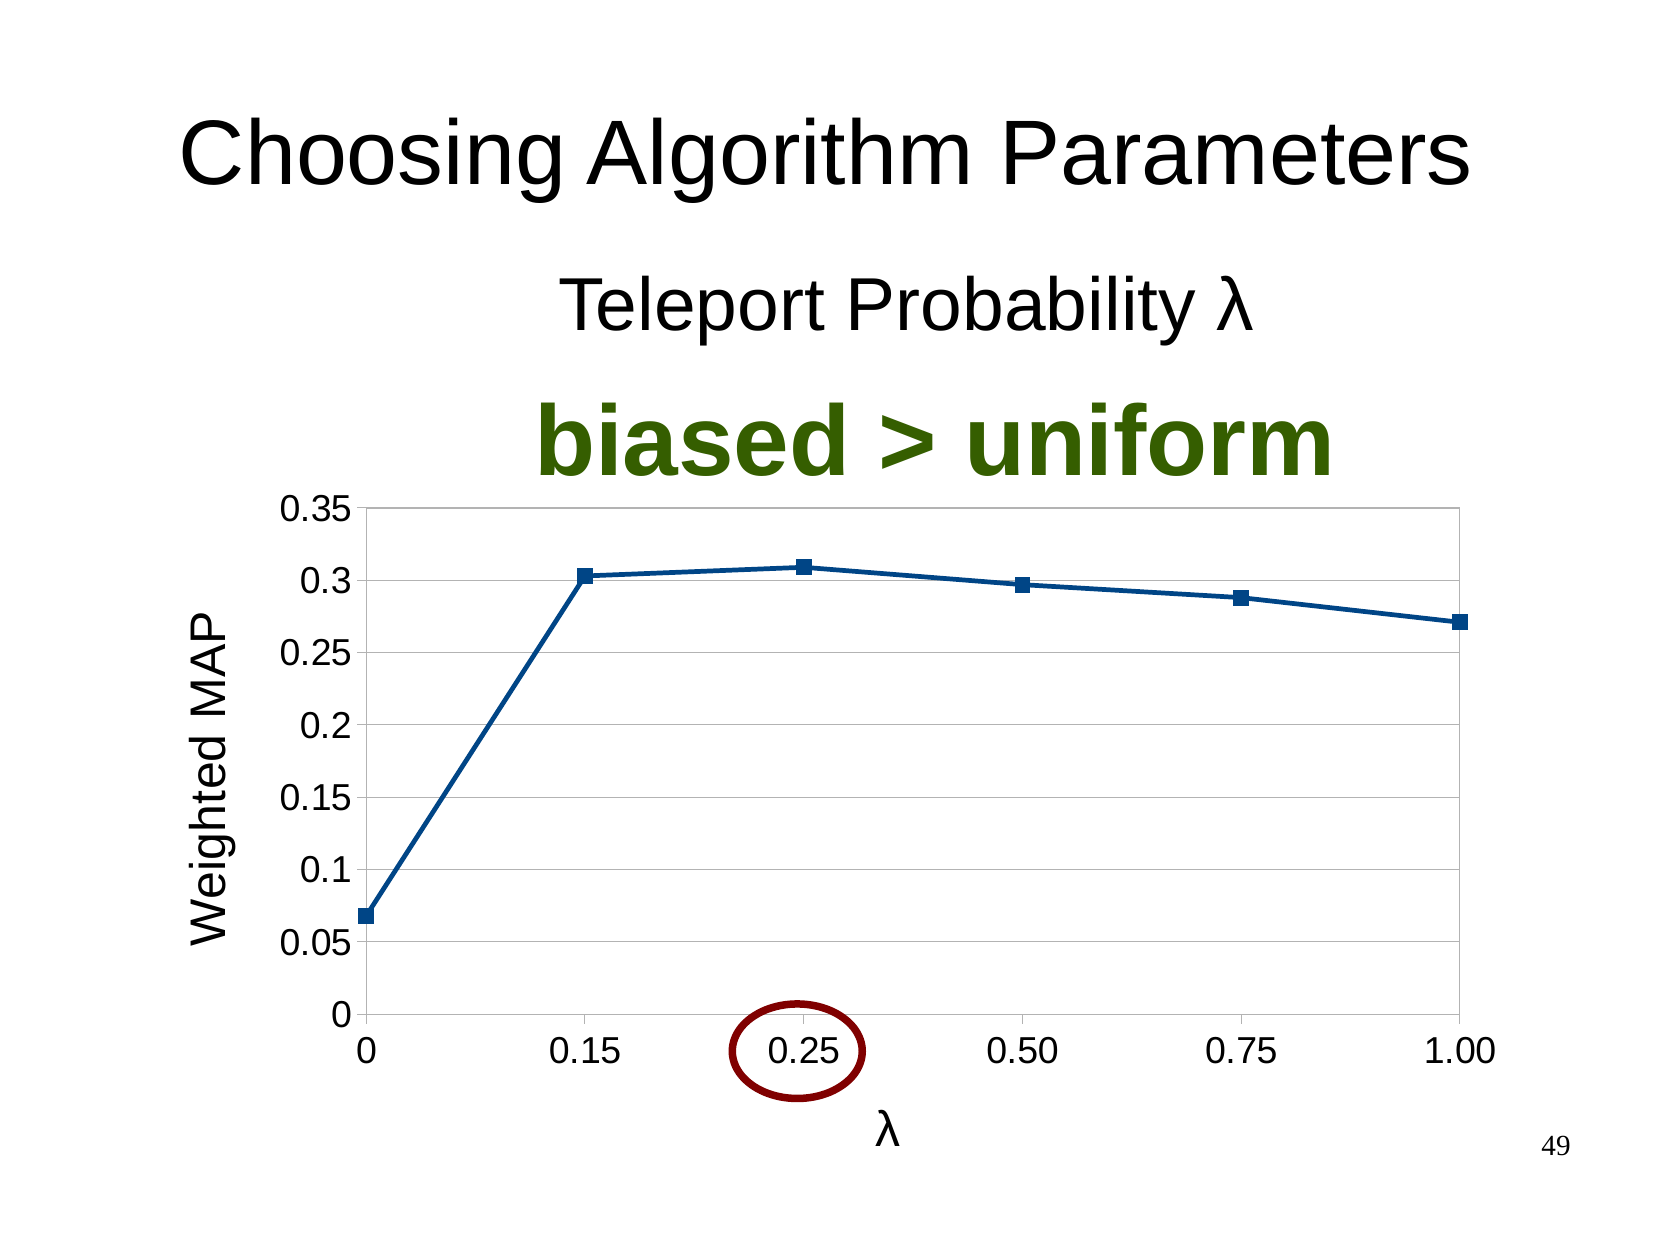

# Choosing Algorithm Parameters
Teleport Probability λ
biased > uniform
### Chart
| Category | Weighted MAP |
|---|---|
| 0 | 0.068 |
| 0.15 | 0.303 |
| 0.25 | 0.309 |
| 0.50 | 0.297 |
| 0.75 | 0.288 |
| 1.00 | 0.271 |
49